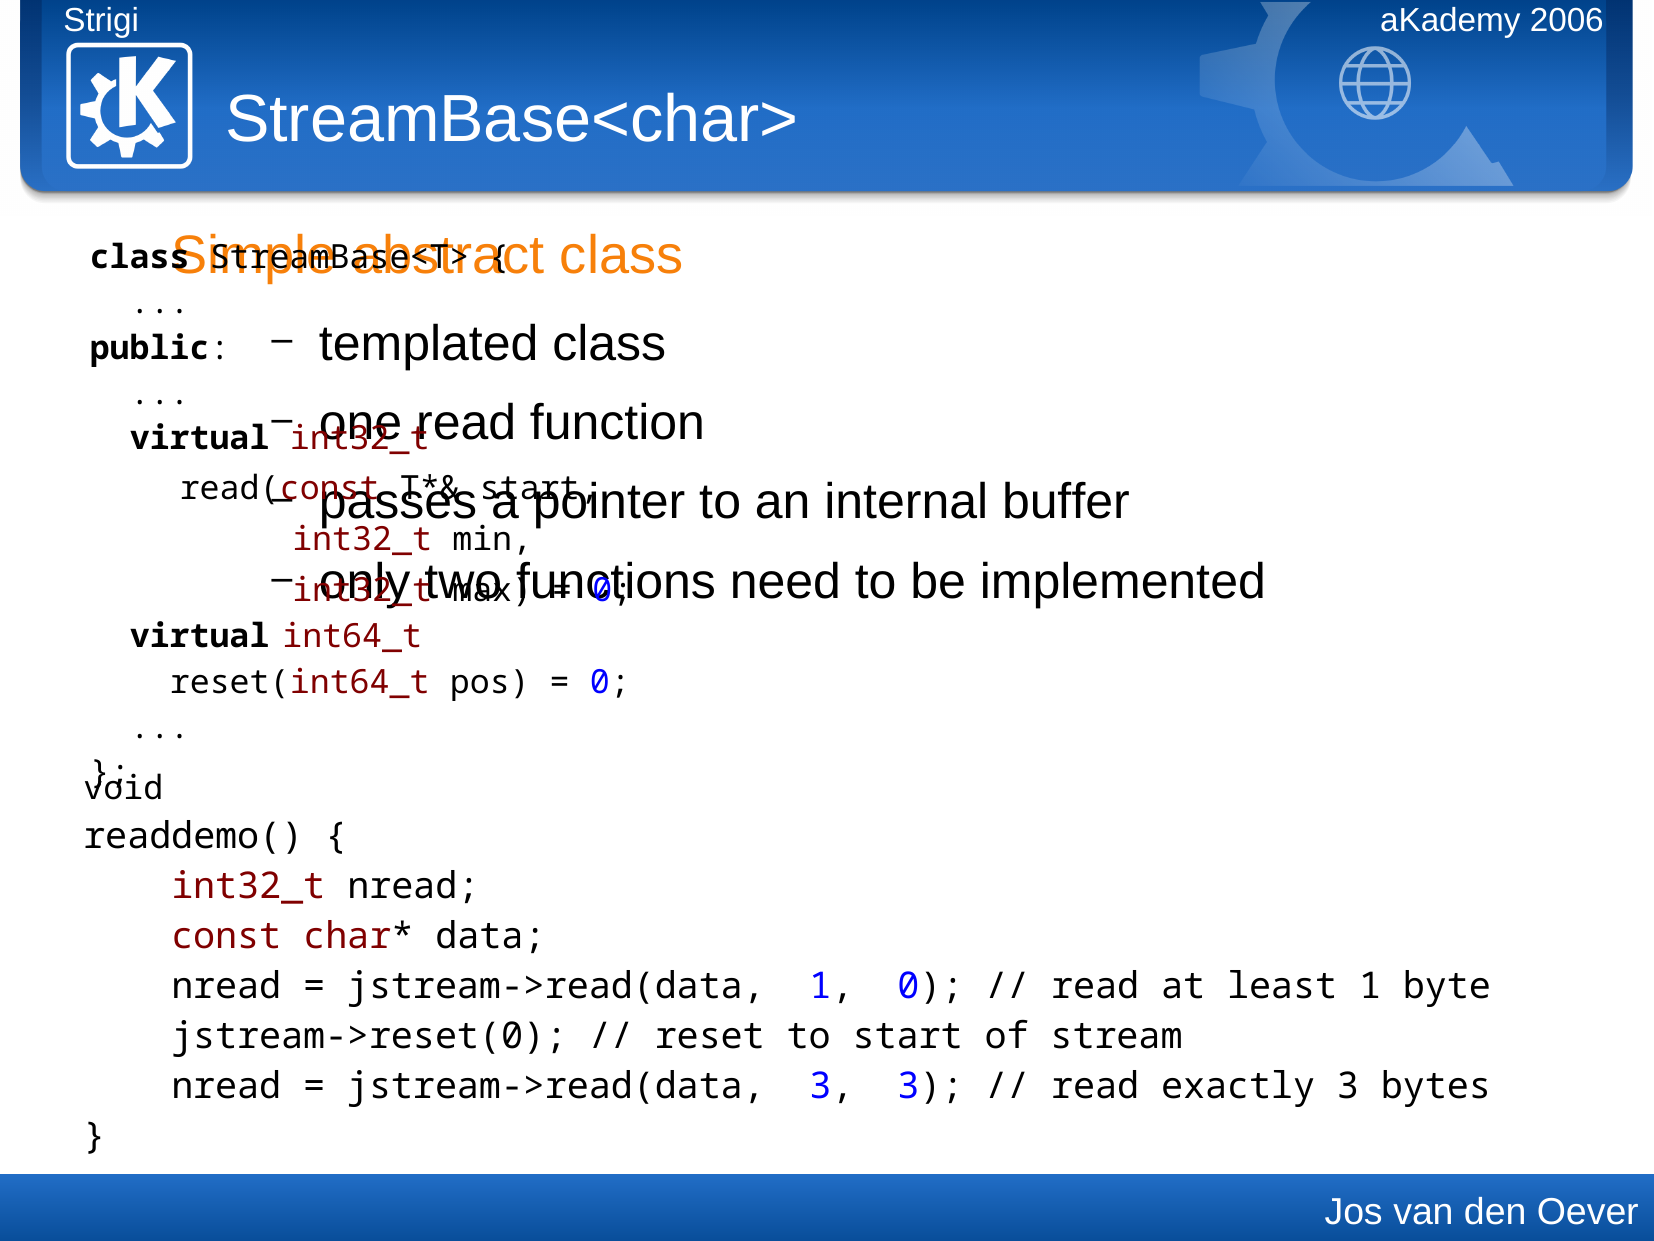

# StreamBase<char>
Simple abstract class
templated class
one read function
passes a pointer to an internal buffer
only two functions need to be implemented
class StreamBase<T> {
 ...
public:
 ...
 virtual int32_t
 read(const T*& start,
 int32_t min,
 int32_t max) = 0;
 virtual int64_t
 reset(int64_t pos) = 0;
 ...
};
void
readdemo() {
 int32_t nread;
 const char* data;
 nread = jstream->read(data, 1, 0); // read at least 1 byte
 jstream->reset(0); // reset to start of stream
 nread = jstream->read(data, 3, 3); // read exactly 3 bytes
}